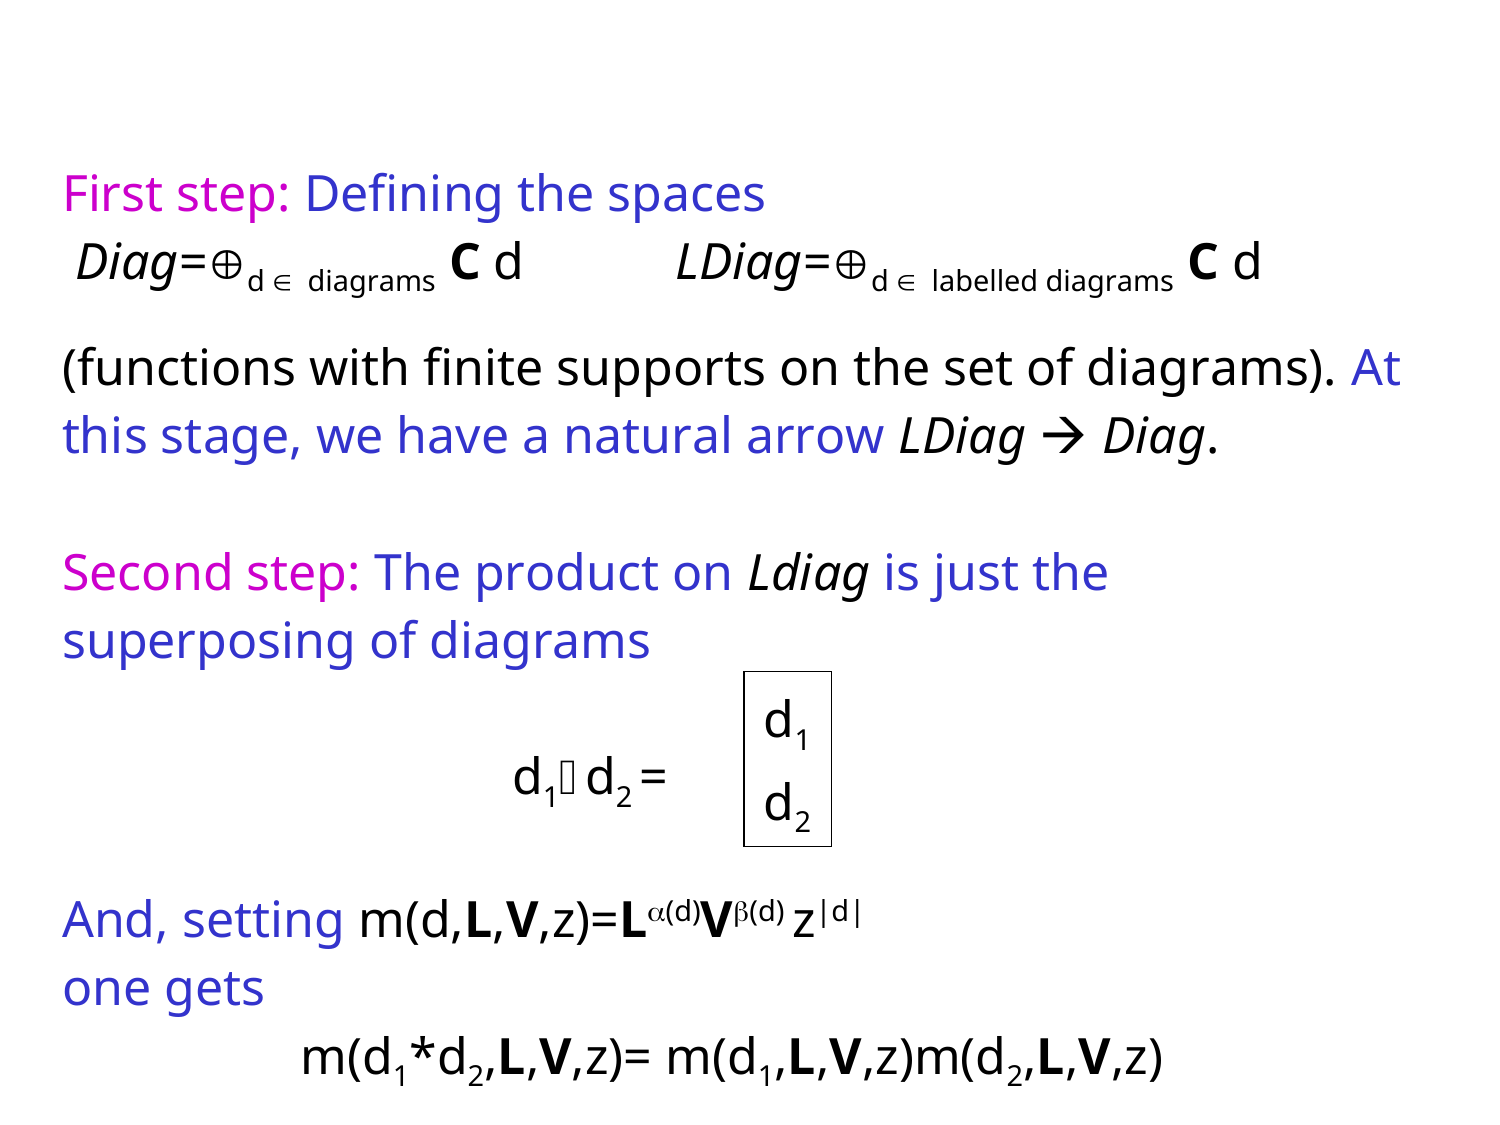

First step: Defining the spaces
 Diag=d  diagrams C d	 LDiag=d  labelled diagrams C d
(functions with finite supports on the set of diagrams). At this stage, we have a natural arrow LDiag  Diag.
Second step: The product on Ldiag is just the superposing of diagrams
			d1 d2 =
And, setting m(d,L,V,z)=L(d)V(d) z|d|
one gets
m(d1*d2,L,V,z)= m(d1,L,V,z)m(d2,L,V,z)
d1
d2